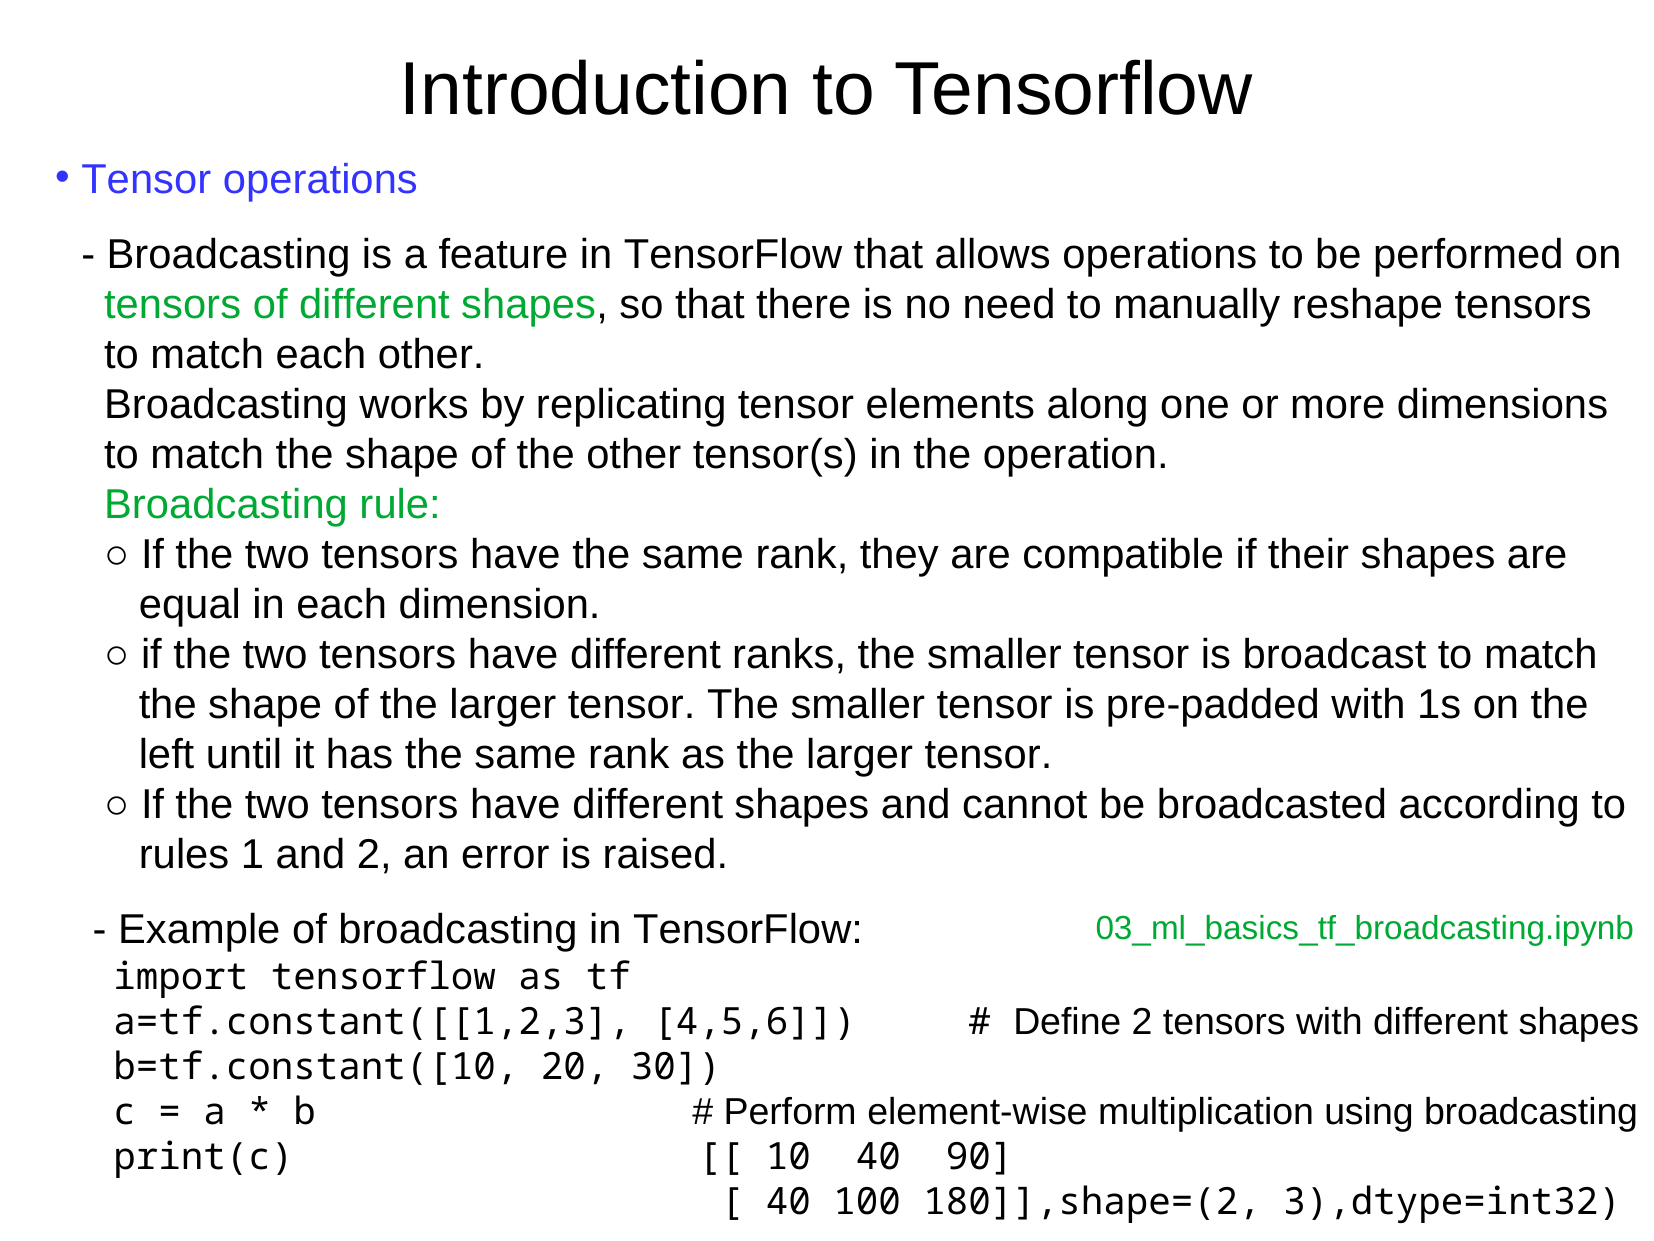

# Introduction to Tensorflow
 Tensor operations
 - Broadcasting is a feature in TensorFlow that allows operations to be performed on
 tensors of different shapes, so that there is no need to manually reshape tensors
 to match each other.
 Broadcasting works by replicating tensor elements along one or more dimensions
 to match the shape of the other tensor(s) in the operation.
 Broadcasting rule:
 ○ If the two tensors have the same rank, they are compatible if their shapes are
 equal in each dimension.
 ○ if the two tensors have different ranks, the smaller tensor is broadcast to match
 the shape of the larger tensor. The smaller tensor is pre-padded with 1s on the
 left until it has the same rank as the larger tensor.
 ○ If the two tensors have different shapes and cannot be broadcasted according to
 rules 1 and 2, an error is raised.
 - Example of broadcasting in TensorFlow:
 import tensorflow as tf
 a=tf.constant([[1,2,3], [4,5,6]]) # Define 2 tensors with different shapes
 b=tf.constant([10, 20, 30])
 c = a * b # Perform element-wise multiplication using broadcasting
 print(c) [[ 10 40 90]
 [ 40 100 180]],shape=(2, 3),dtype=int32)
03_ml_basics_tf_broadcasting.ipynb